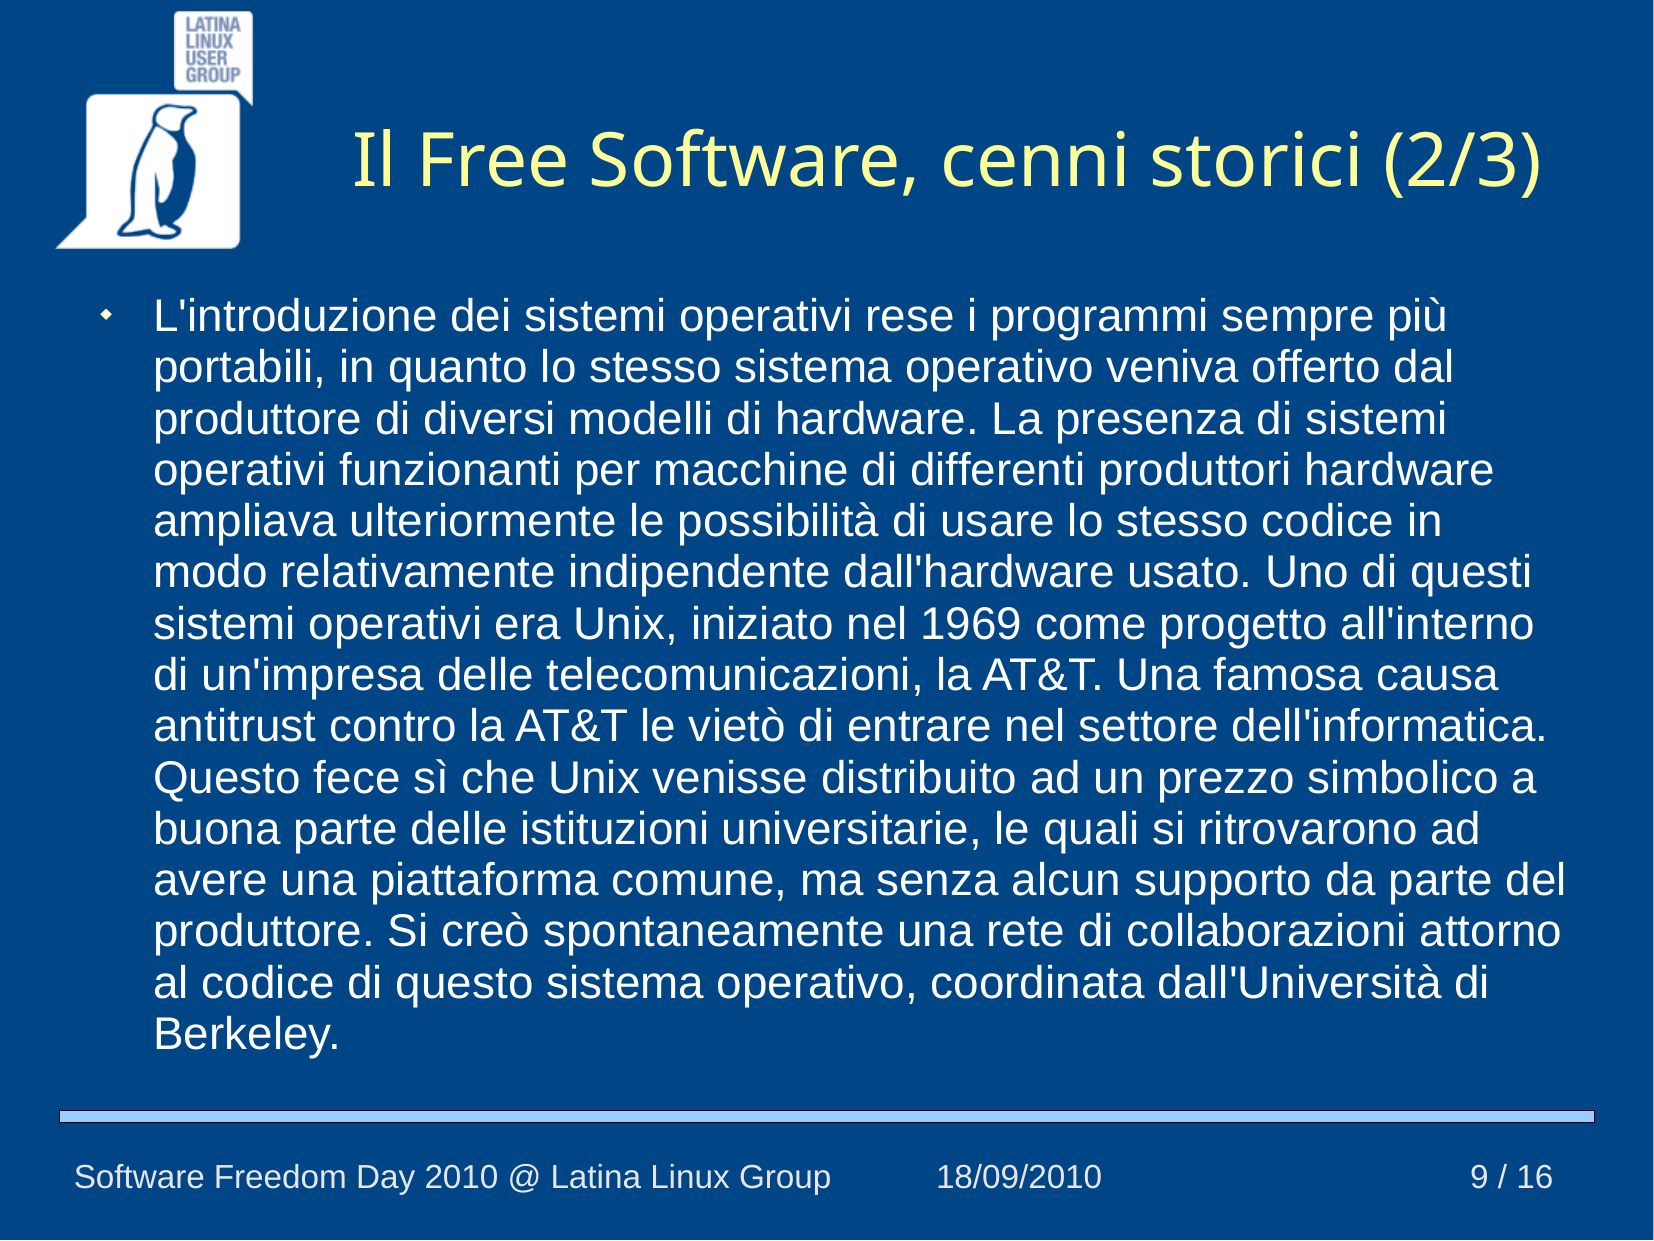

# Il Free Software, cenni storici (2/3)
L'introduzione dei sistemi operativi rese i programmi sempre più portabili, in quanto lo stesso sistema operativo veniva offerto dal produttore di diversi modelli di hardware. La presenza di sistemi operativi funzionanti per macchine di differenti produttori hardware ampliava ulteriormente le possibilità di usare lo stesso codice in modo relativamente indipendente dall'hardware usato. Uno di questi sistemi operativi era Unix, iniziato nel 1969 come progetto all'interno di un'impresa delle telecomunicazioni, la AT&T. Una famosa causa antitrust contro la AT&T le vietò di entrare nel settore dell'informatica. Questo fece sì che Unix venisse distribuito ad un prezzo simbolico a buona parte delle istituzioni universitarie, le quali si ritrovarono ad avere una piattaforma comune, ma senza alcun supporto da parte del produttore. Si creò spontaneamente una rete di collaborazioni attorno al codice di questo sistema operativo, coordinata dall'Università di Berkeley.